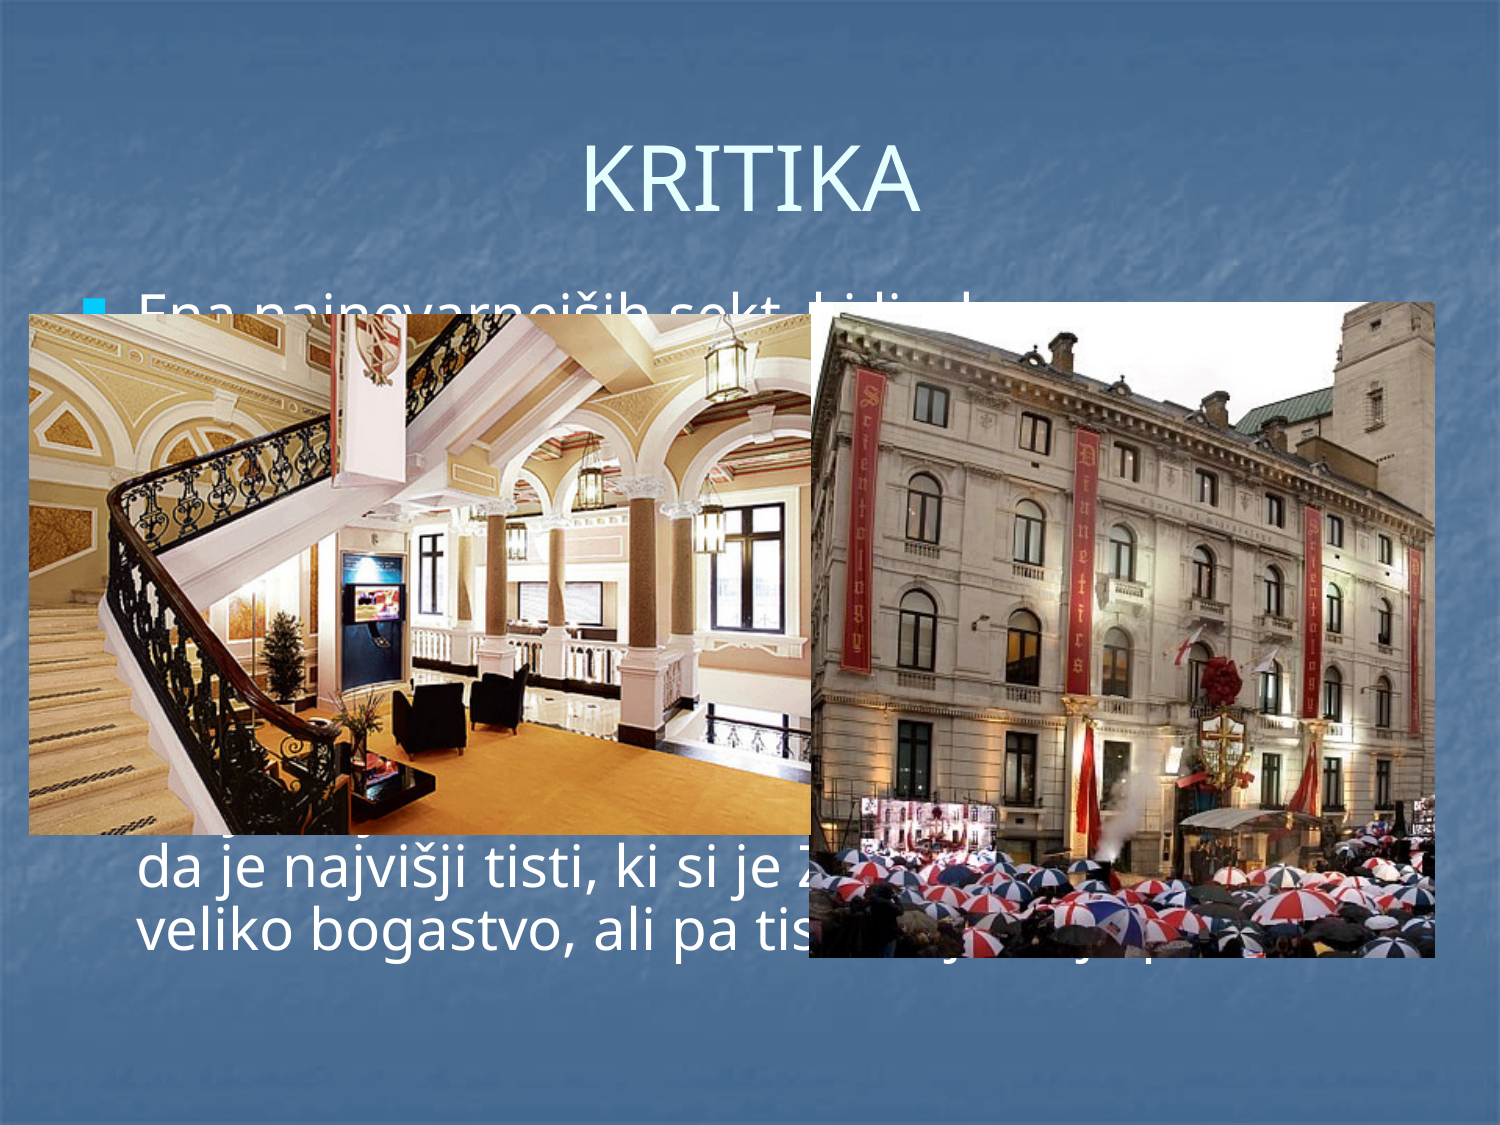

# KRITIKA
Ena najnevarnejših sekt, ki ljudem pere možgane
Od članov tržijo velike vsote denarja
Status si člani pridobijo ne le z zaslugami, ampak si ga lahko tudi kupijo→ ena od najbogatejših cerkev na svetu
Močan političen vpliv
Verjamejo v večvredne in manjvredne ljudi in da je najvišji tisti, ki si je Zemlji uspel nagrabiti veliko bogastvo, ali pa tisti, ki je najlepši.